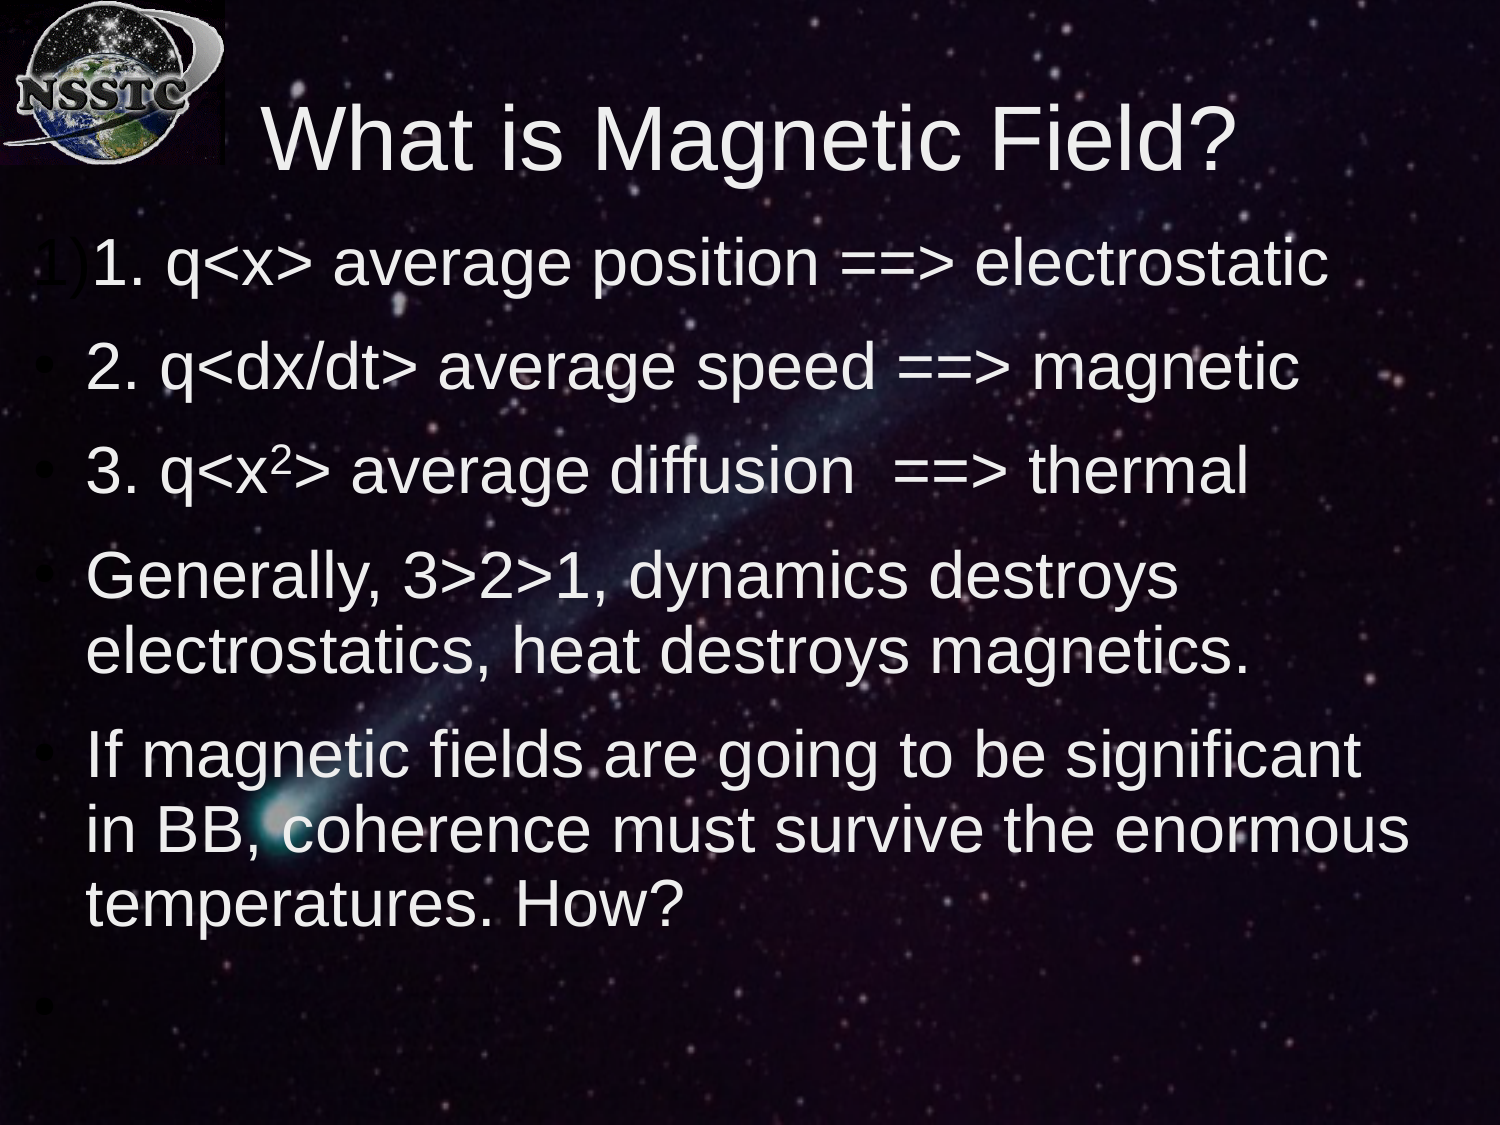

# What is Magnetic Field?
1. q<x> average position ==> electrostatic
2. q<dx/dt> average speed ==> magnetic
3. q<x2> average diffusion ==> thermal
Generally, 3>2>1, dynamics destroys electrostatics, heat destroys magnetics.
If magnetic fields are going to be significant in BB, coherence must survive the enormous temperatures. How?